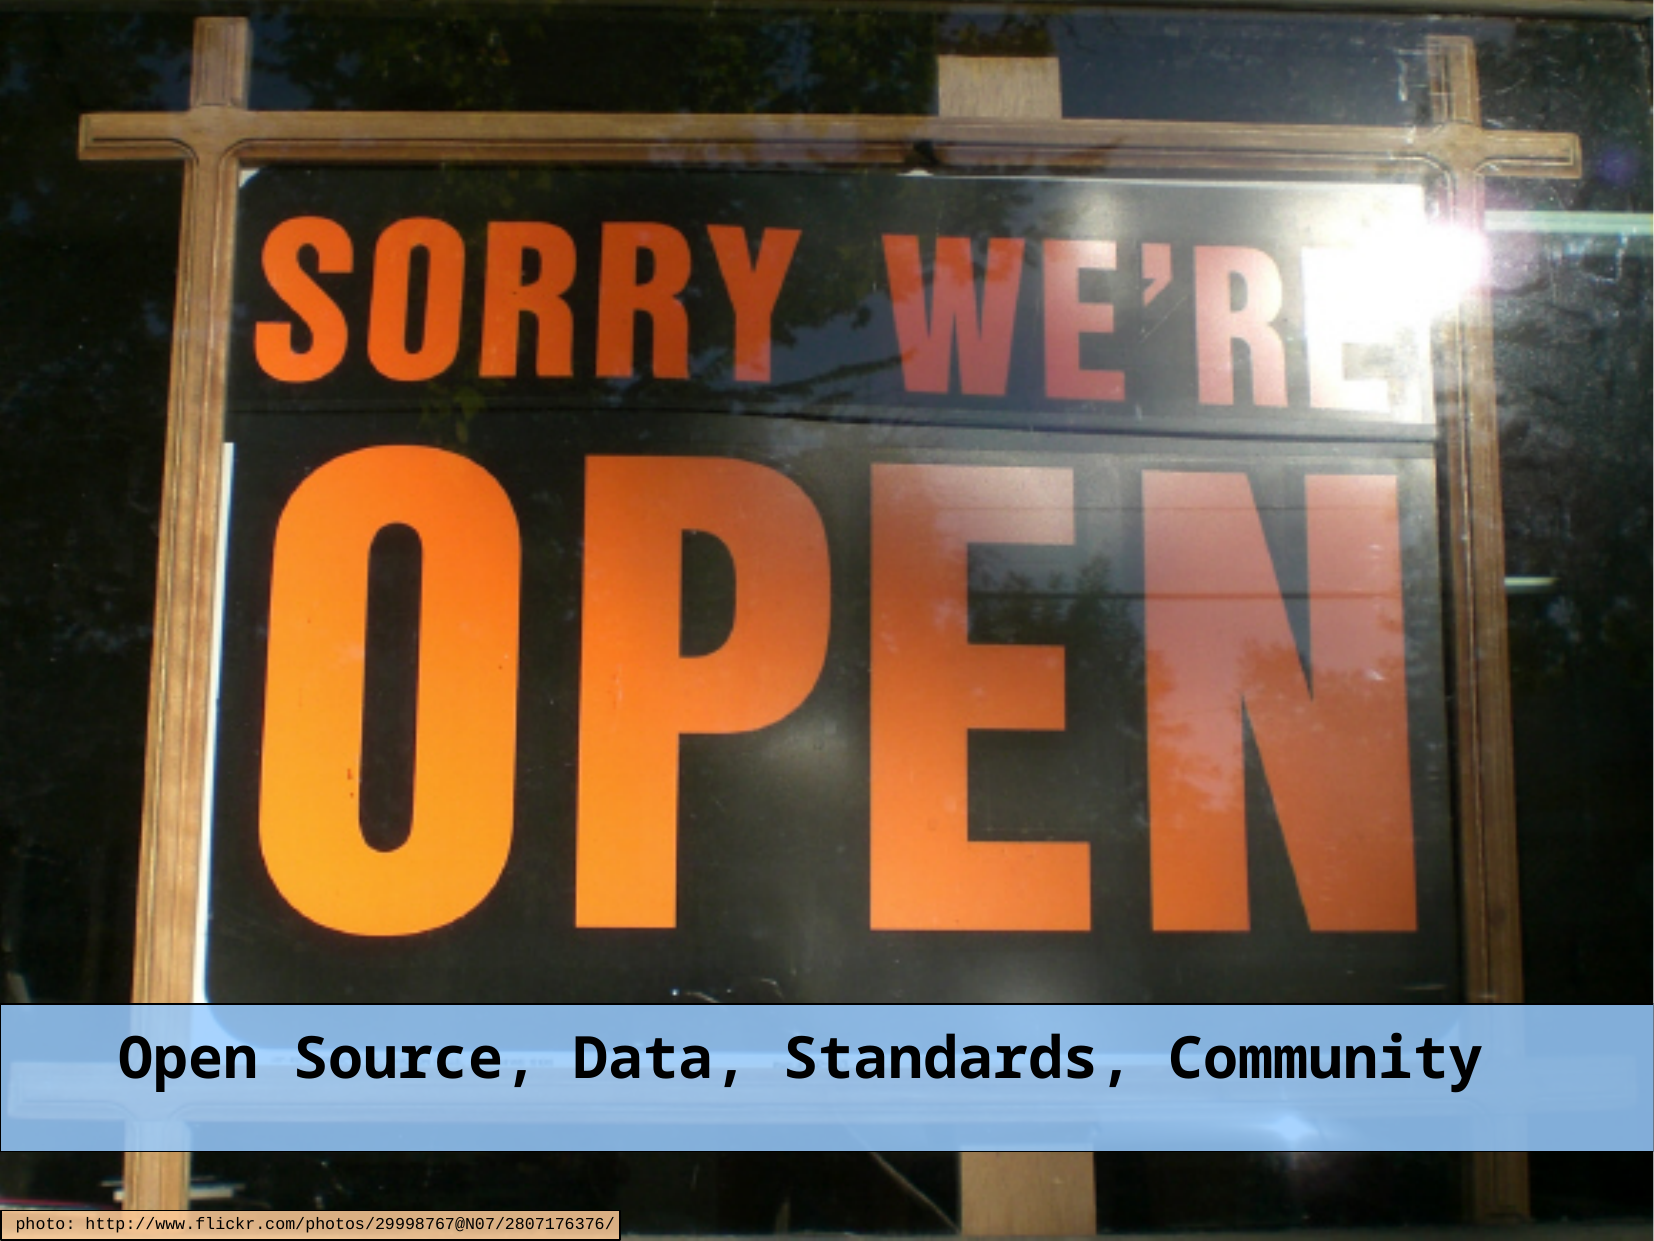

# OPEN SOURCE, DATA, STANDARDS
Open Source, Data, Standards, Community
photo: http://www.flickr.com/photos/29998767@N07/2807176376/